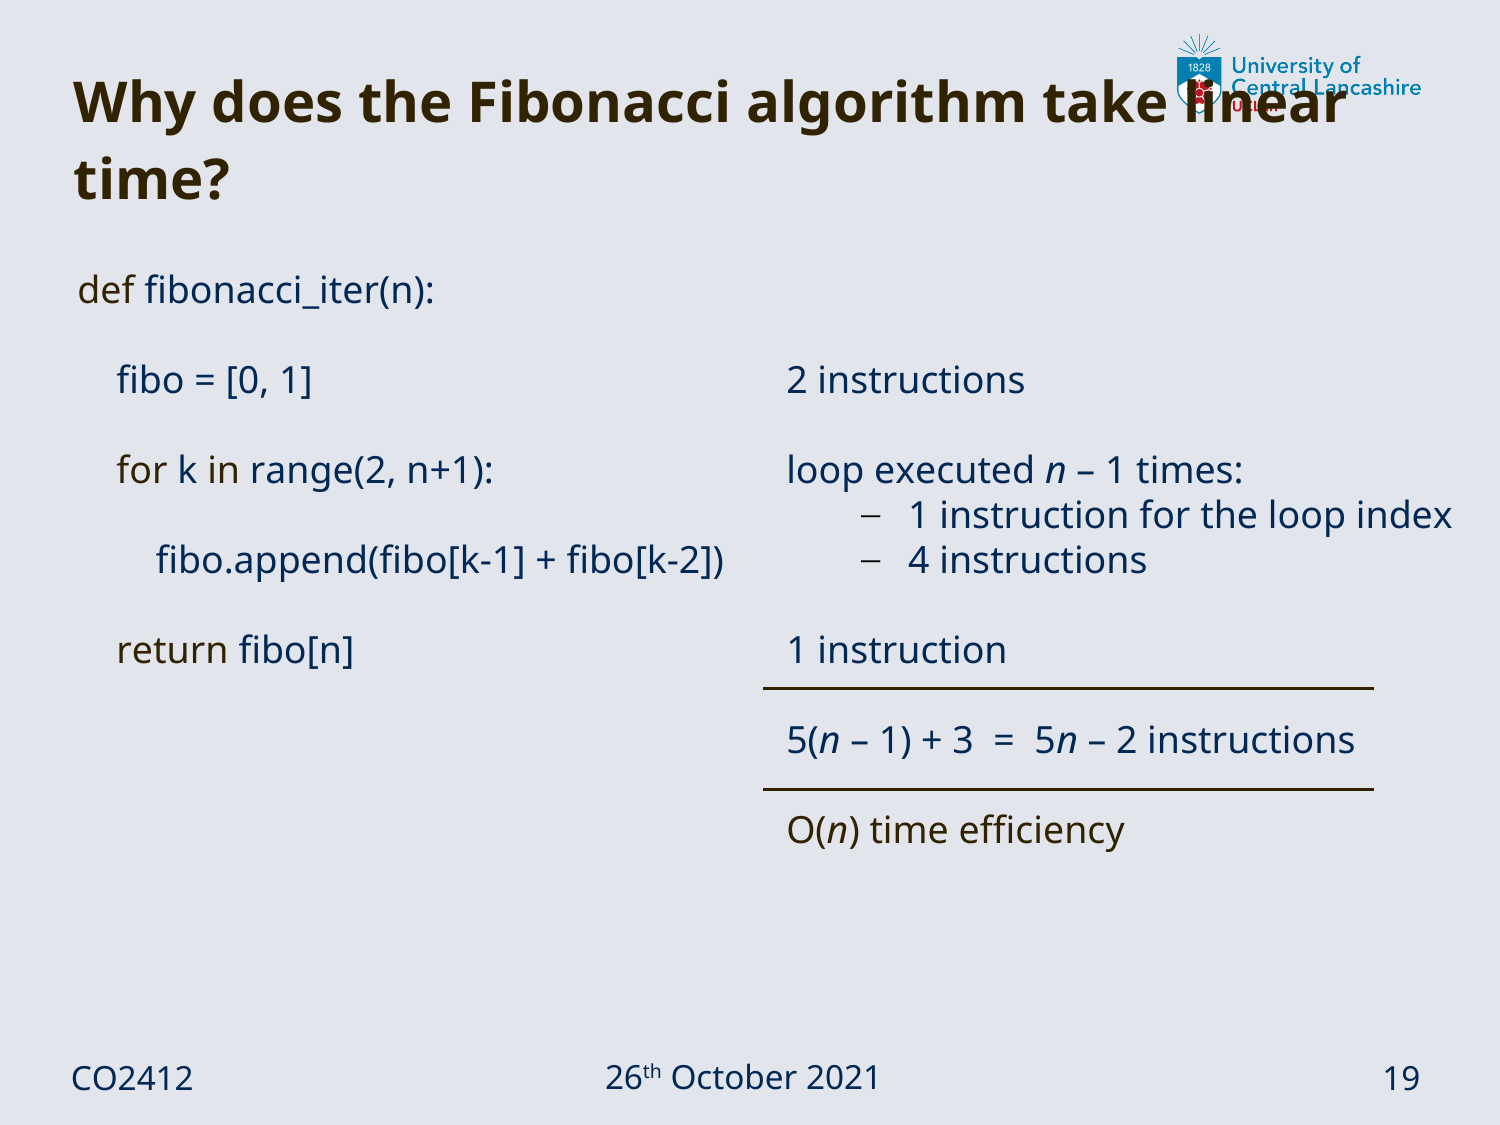

# Why does the Fibonacci algorithm take linear time?
def fibonacci_iter(n):
 fibo = [0, 1]
 for k in range(2, n+1):
 fibo.append(fibo[k-1] + fibo[k-2])
 return fibo[n]
2 instructions
loop executed n – 1 times:
1 instruction for the loop index
4 instructions
1 instruction
5(n – 1) + 3 = 5n – 2 instructions
O(n) time efficiency